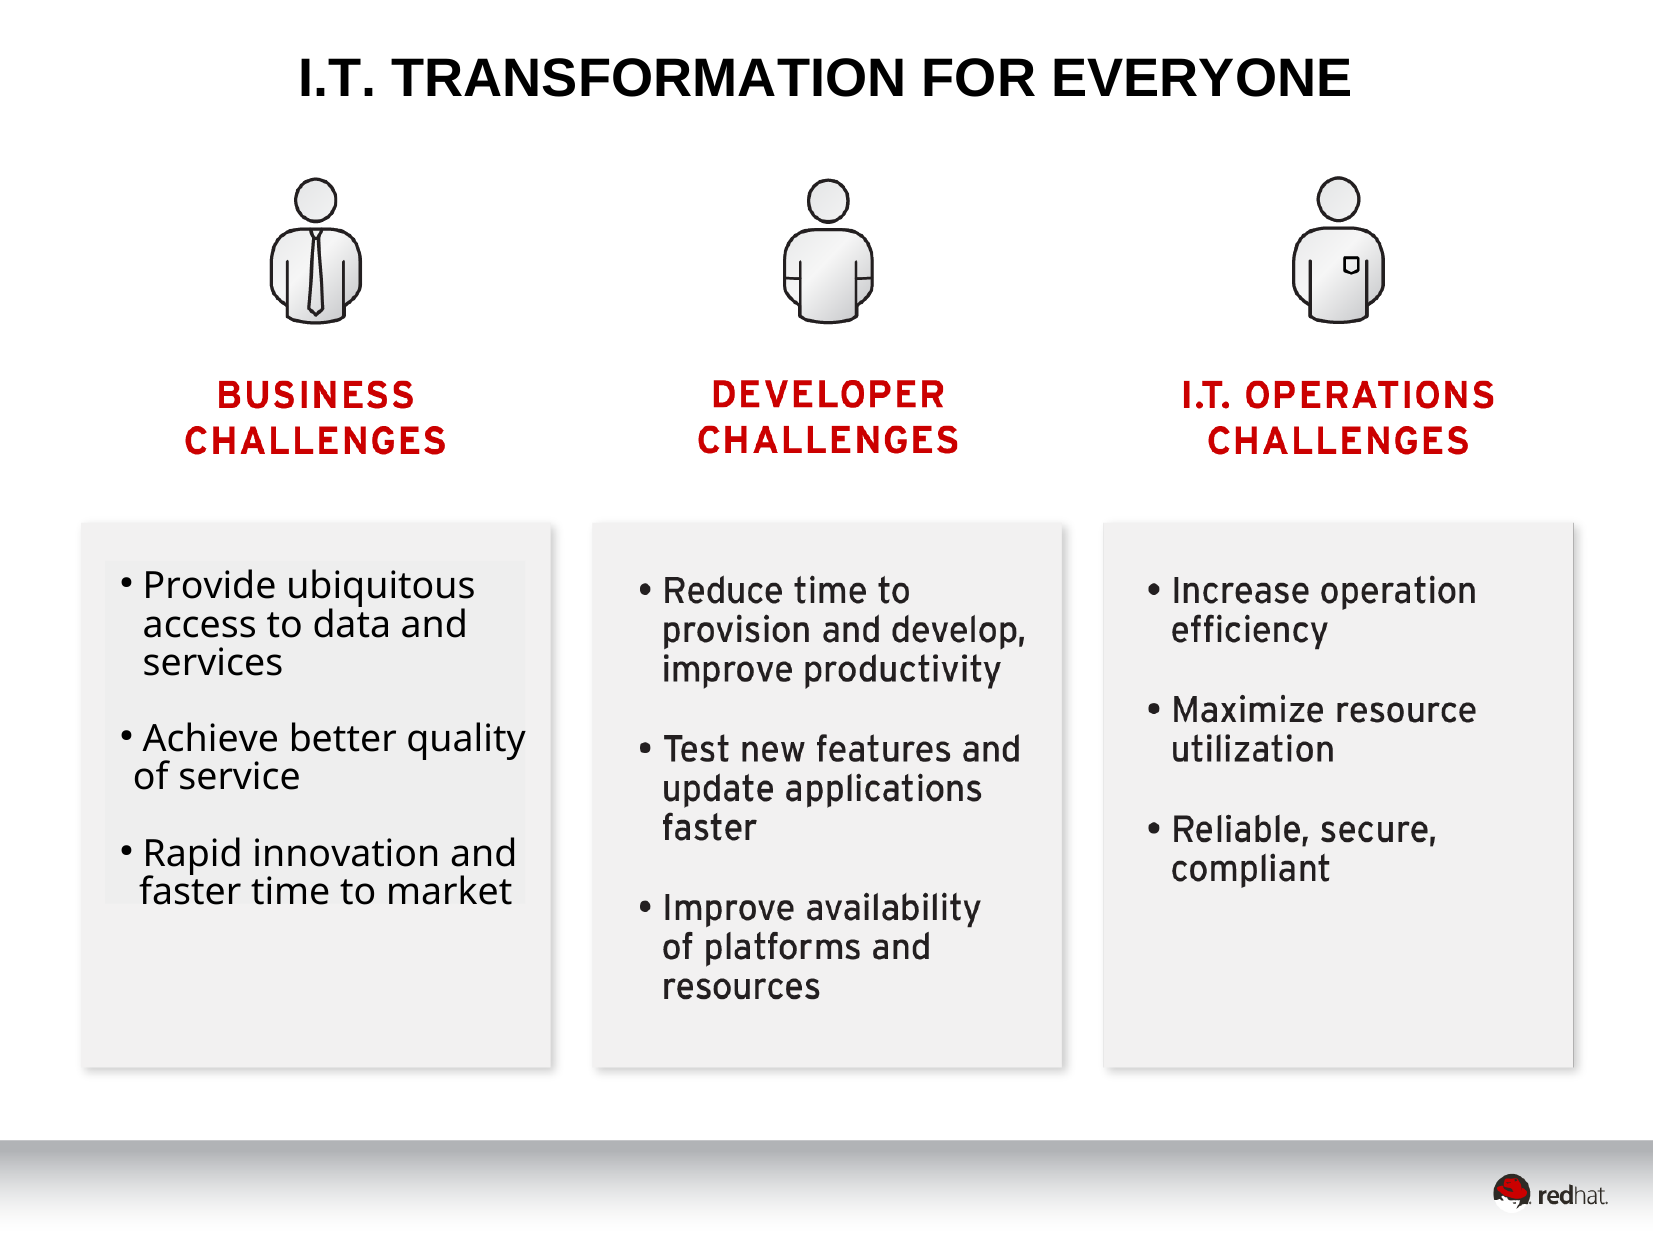

I.T. TRANSFORMATION FOR EVERYONE
 Provide ubiquitous
 access to data and
 services
 Achieve better quality
of service
 Rapid innovation and
 faster time to market